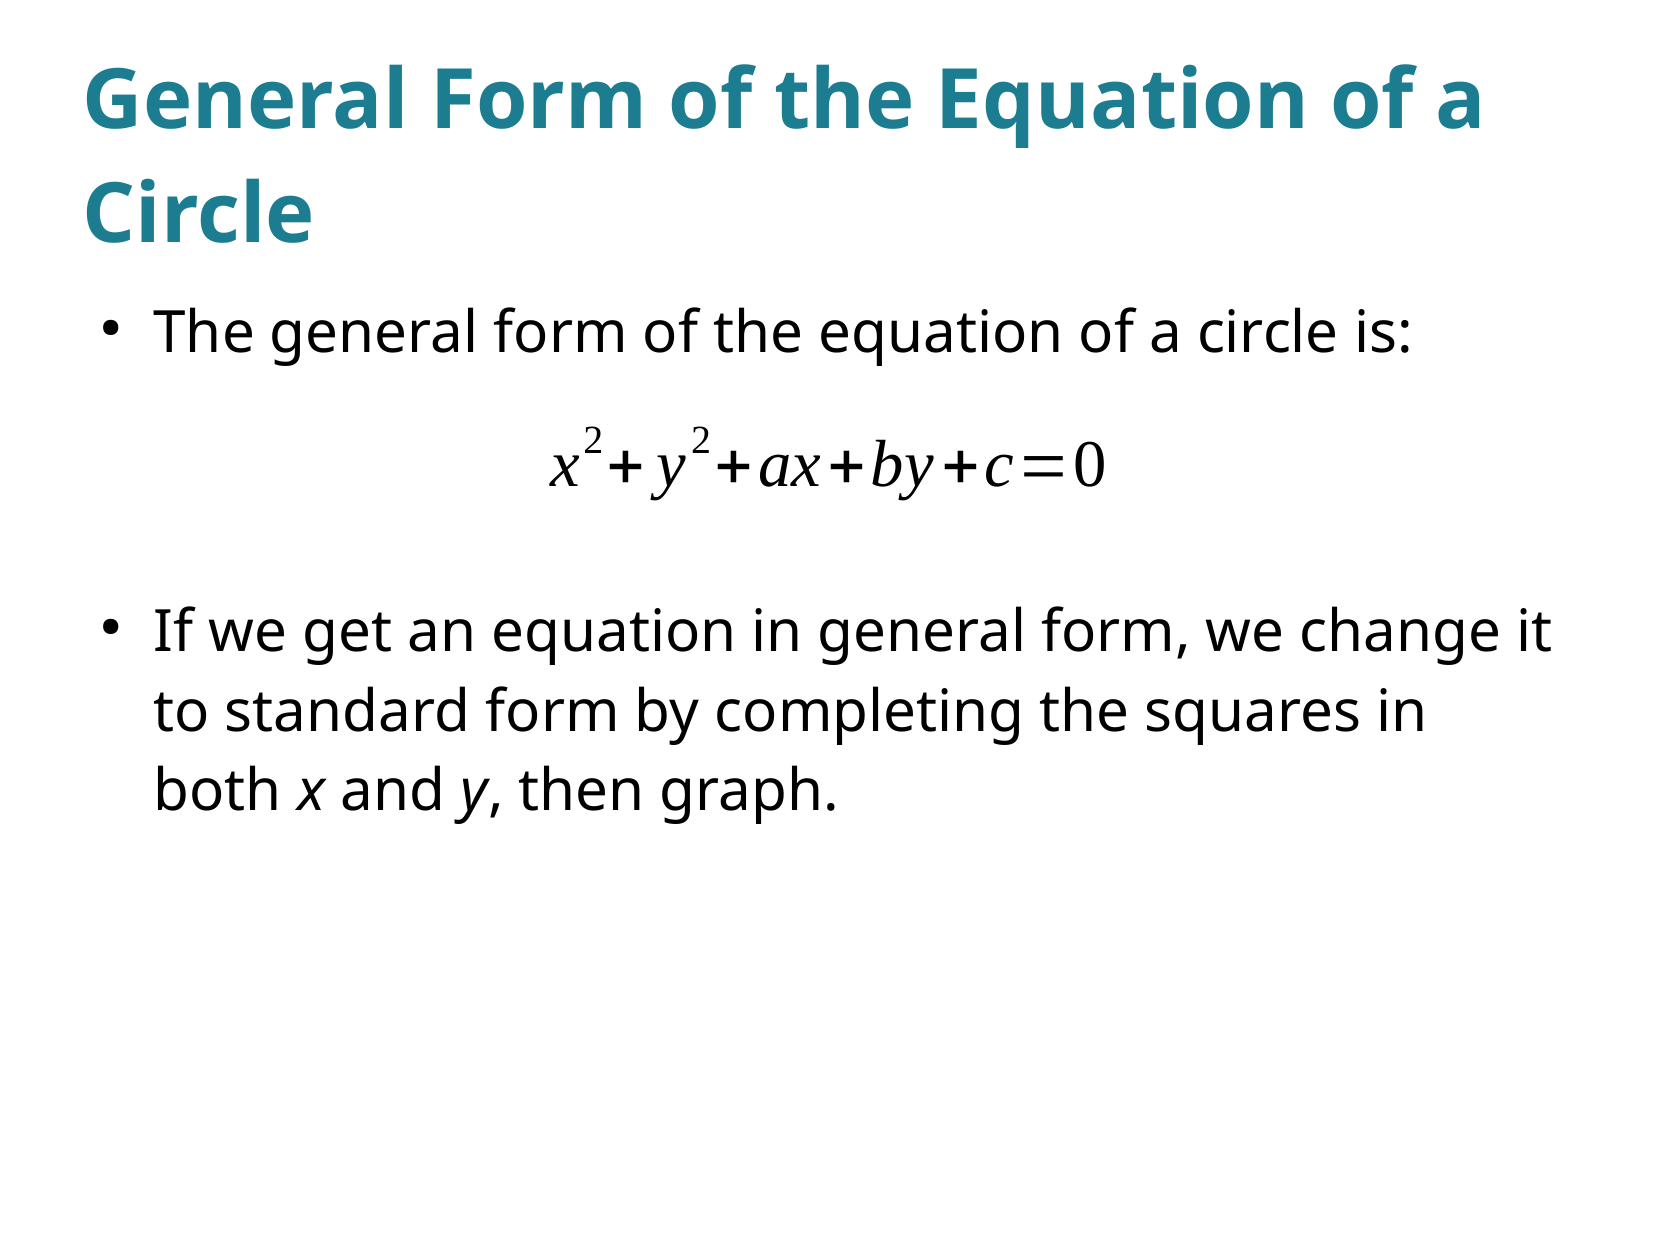

# General Form of the Equation of a Circle
The general form of the equation of a circle is:
If we get an equation in general form, we change it to standard form by completing the squares in both x and y, then graph.